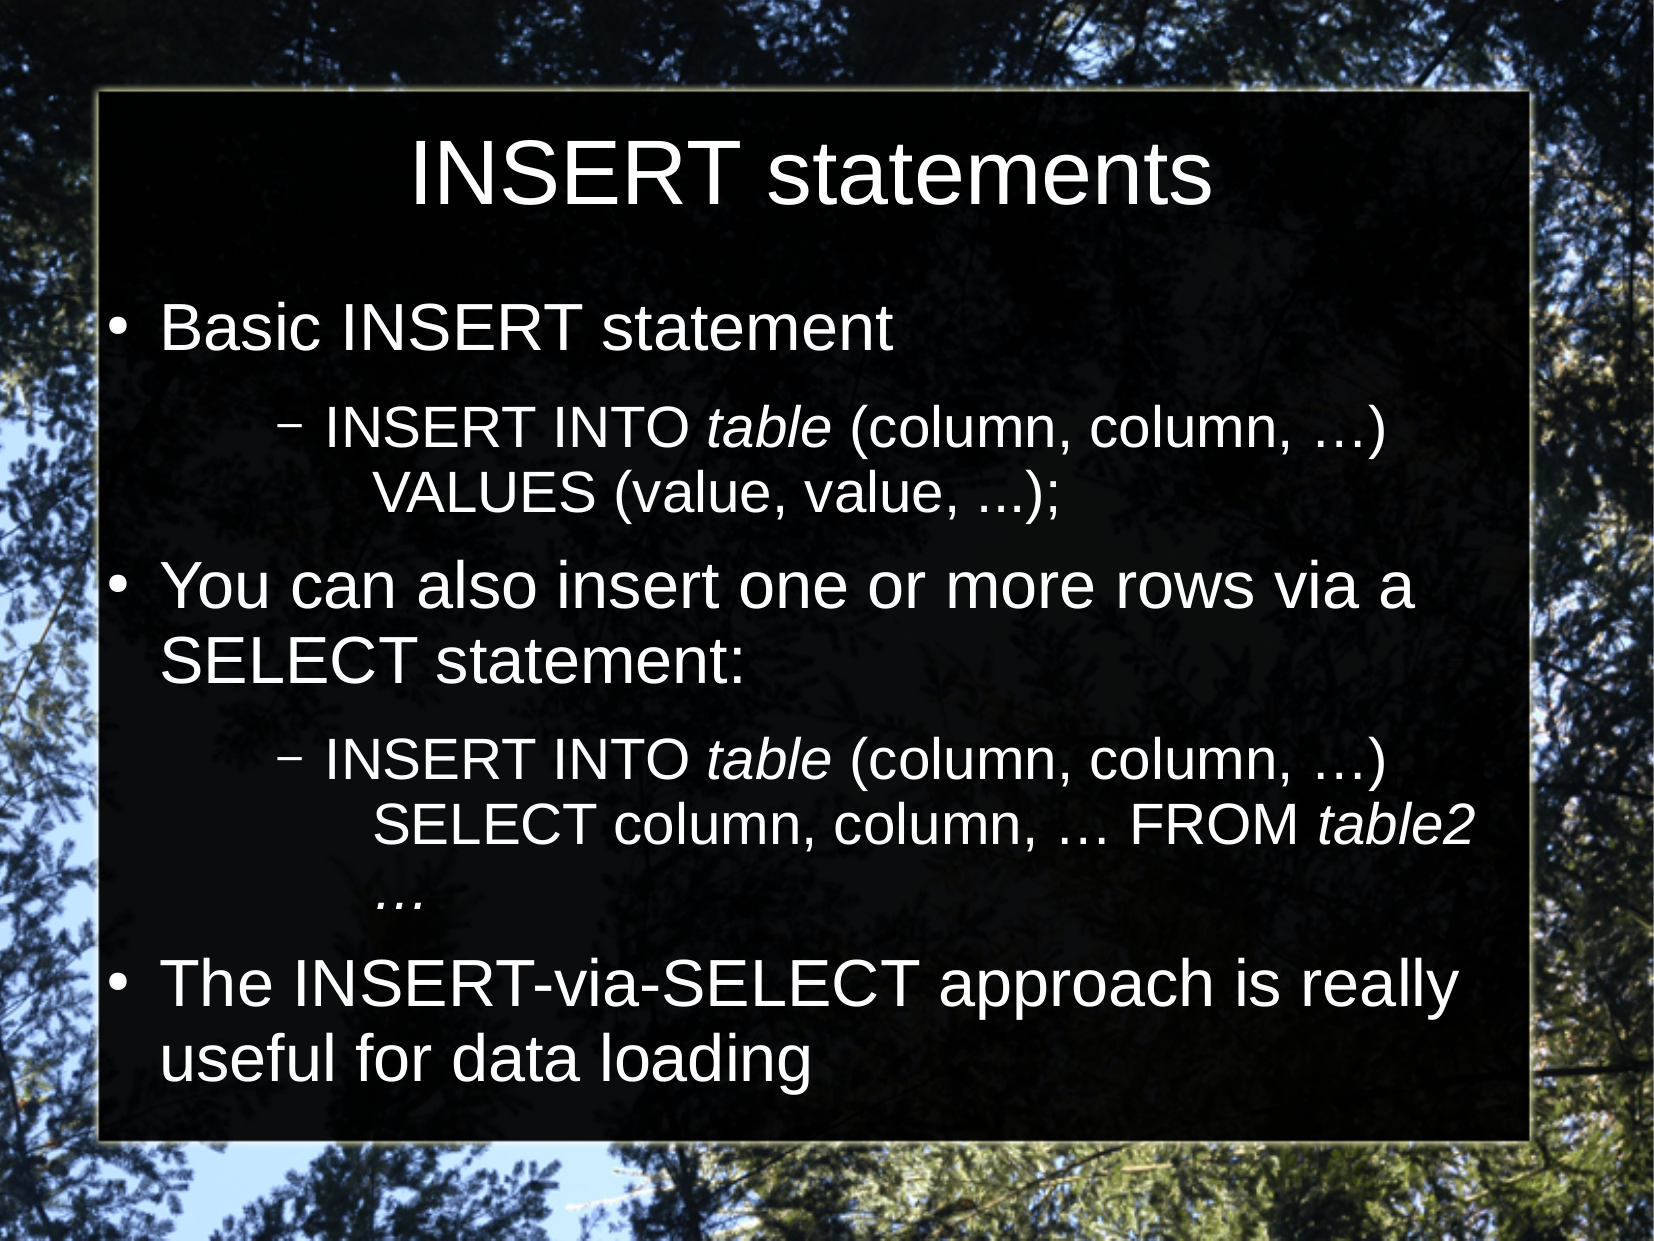

# INSERT statements
Basic INSERT statement
INSERT INTO table (column, column, …) VALUES (value, value, ...);
You can also insert one or more rows via a SELECT statement:
INSERT INTO table (column, column, …) SELECT column, column, … FROM table2 …
The INSERT-via-SELECT approach is really useful for data loading